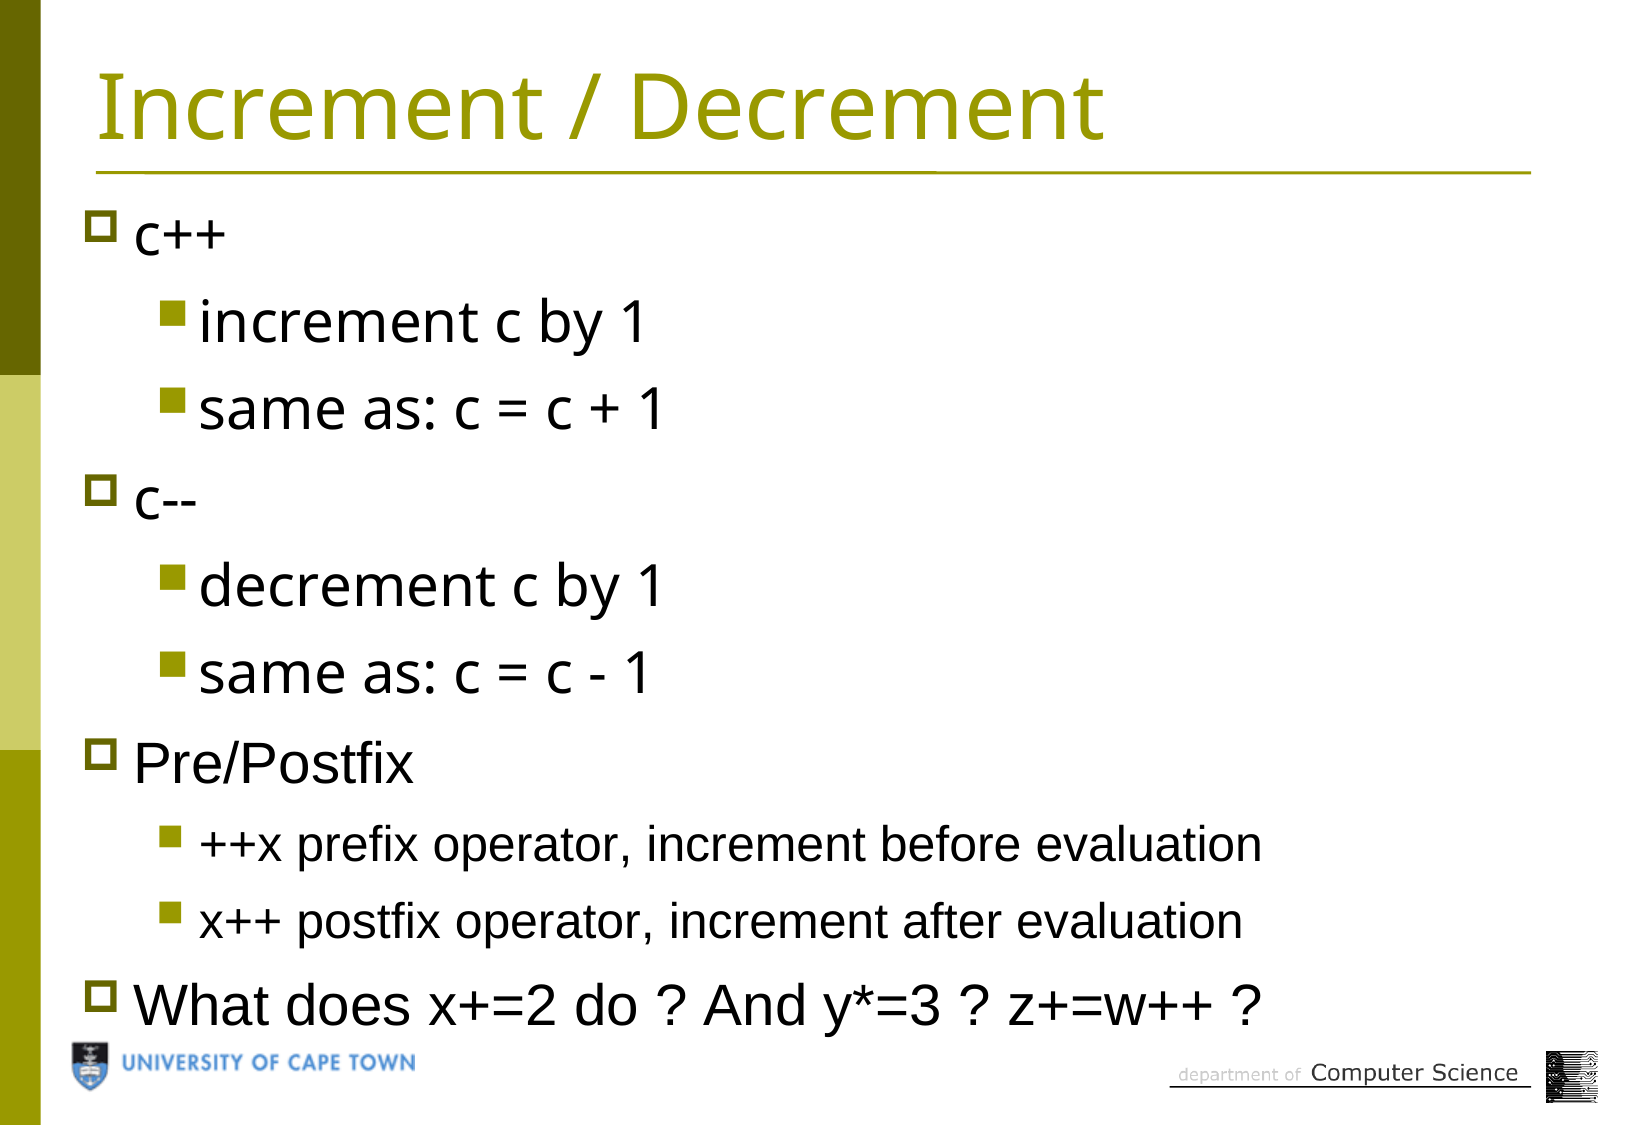

# Increment / Decrement
c++
increment c by 1
same as: c = c + 1
c--
decrement c by 1
same as: c = c - 1
Pre/Postfix
++x prefix operator, increment before evaluation
x++ postfix operator, increment after evaluation
What does x+=2 do ? And y*=3 ? z+=w++ ?